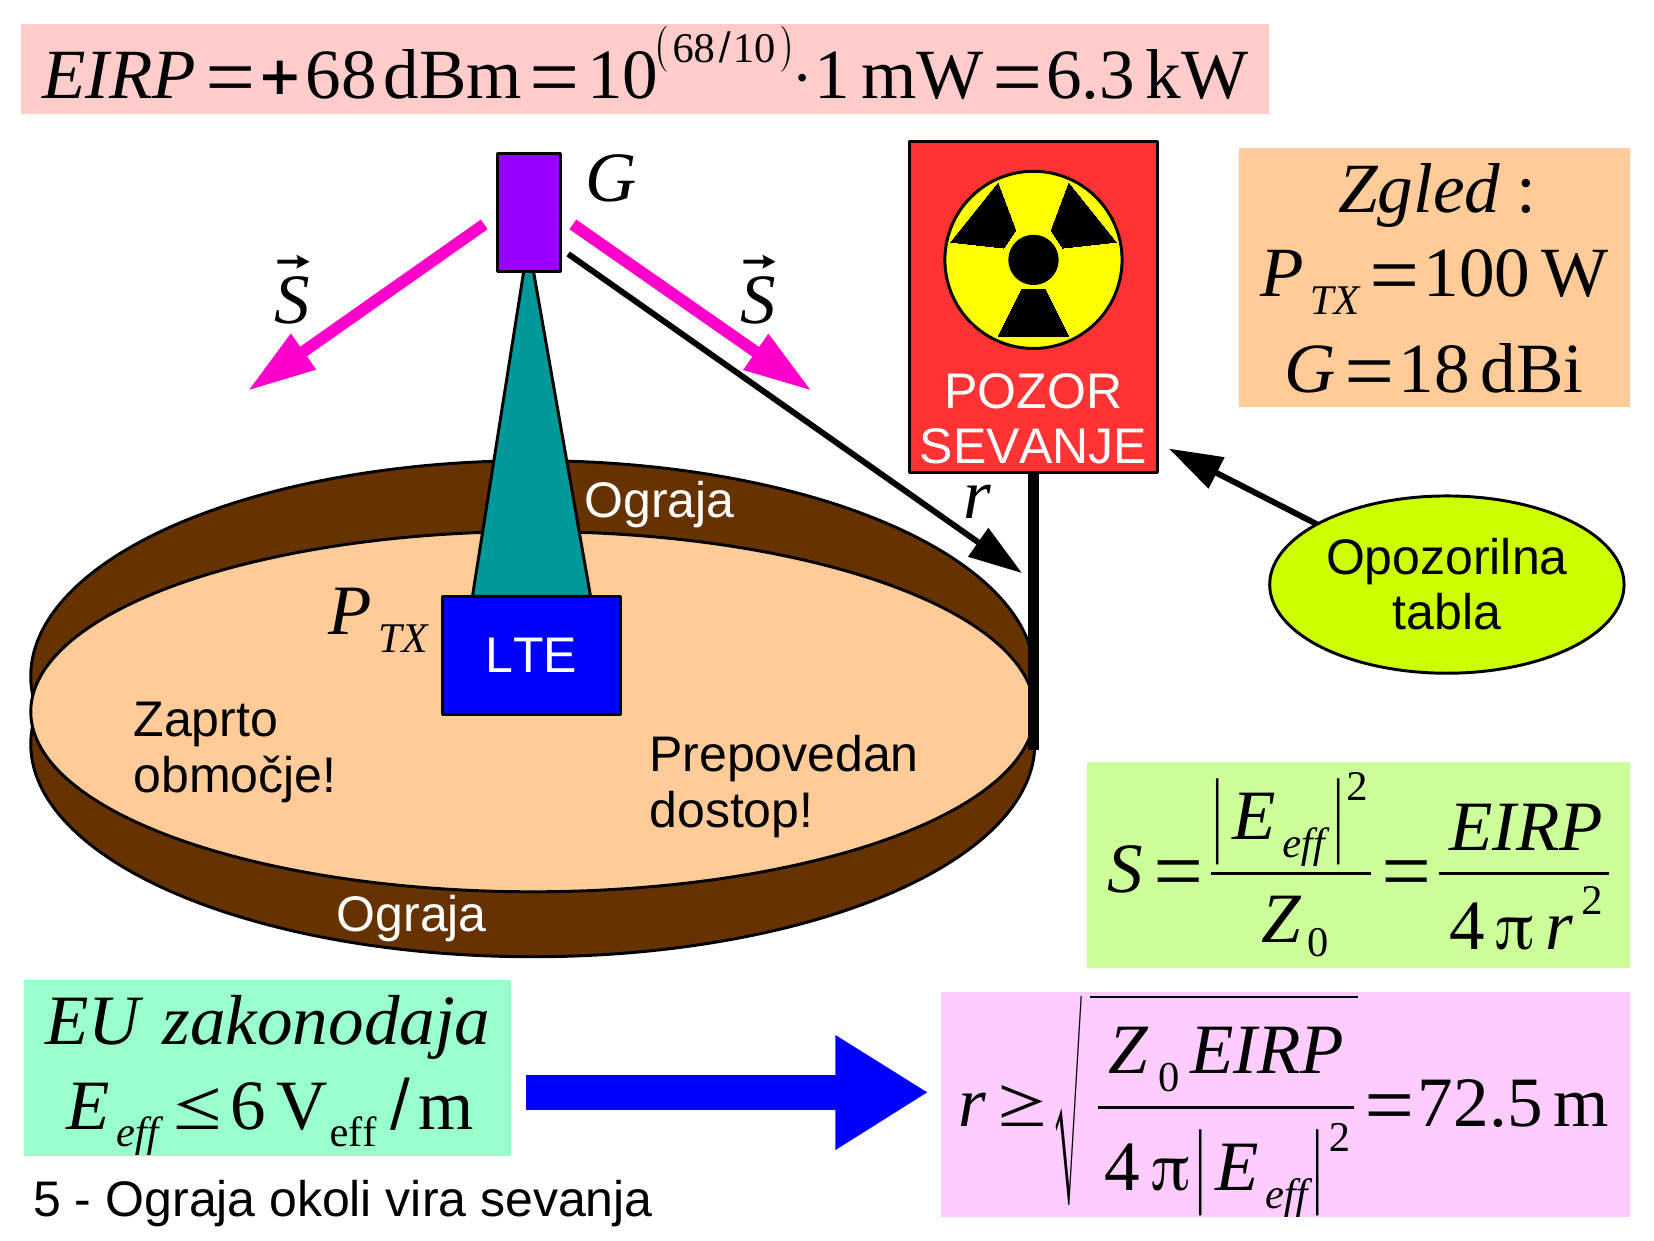

POZOR
SEVANJE
Ograja
Opozorilna
tabla
LTE
Zaprto
območje!
Prepovedan
dostop!
Ograja
5 - Ograja okoli vira sevanja